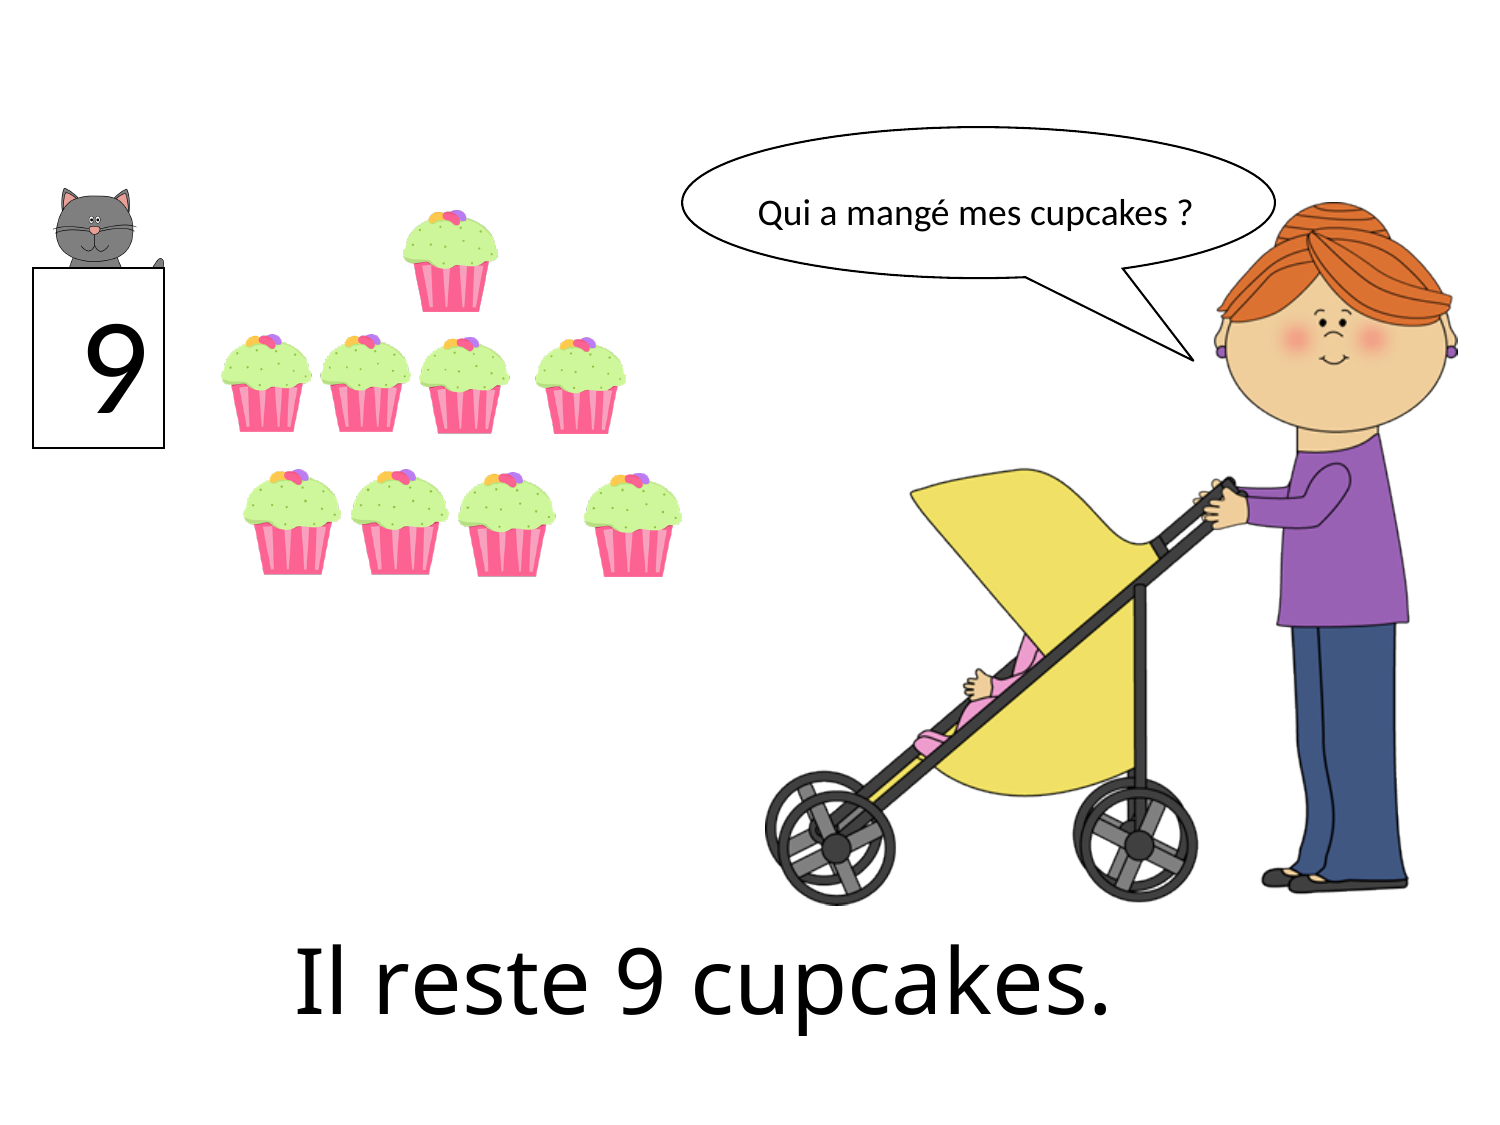

Qui a mangé mes cupcakes ?
 9
Il reste 9 cupcakes.